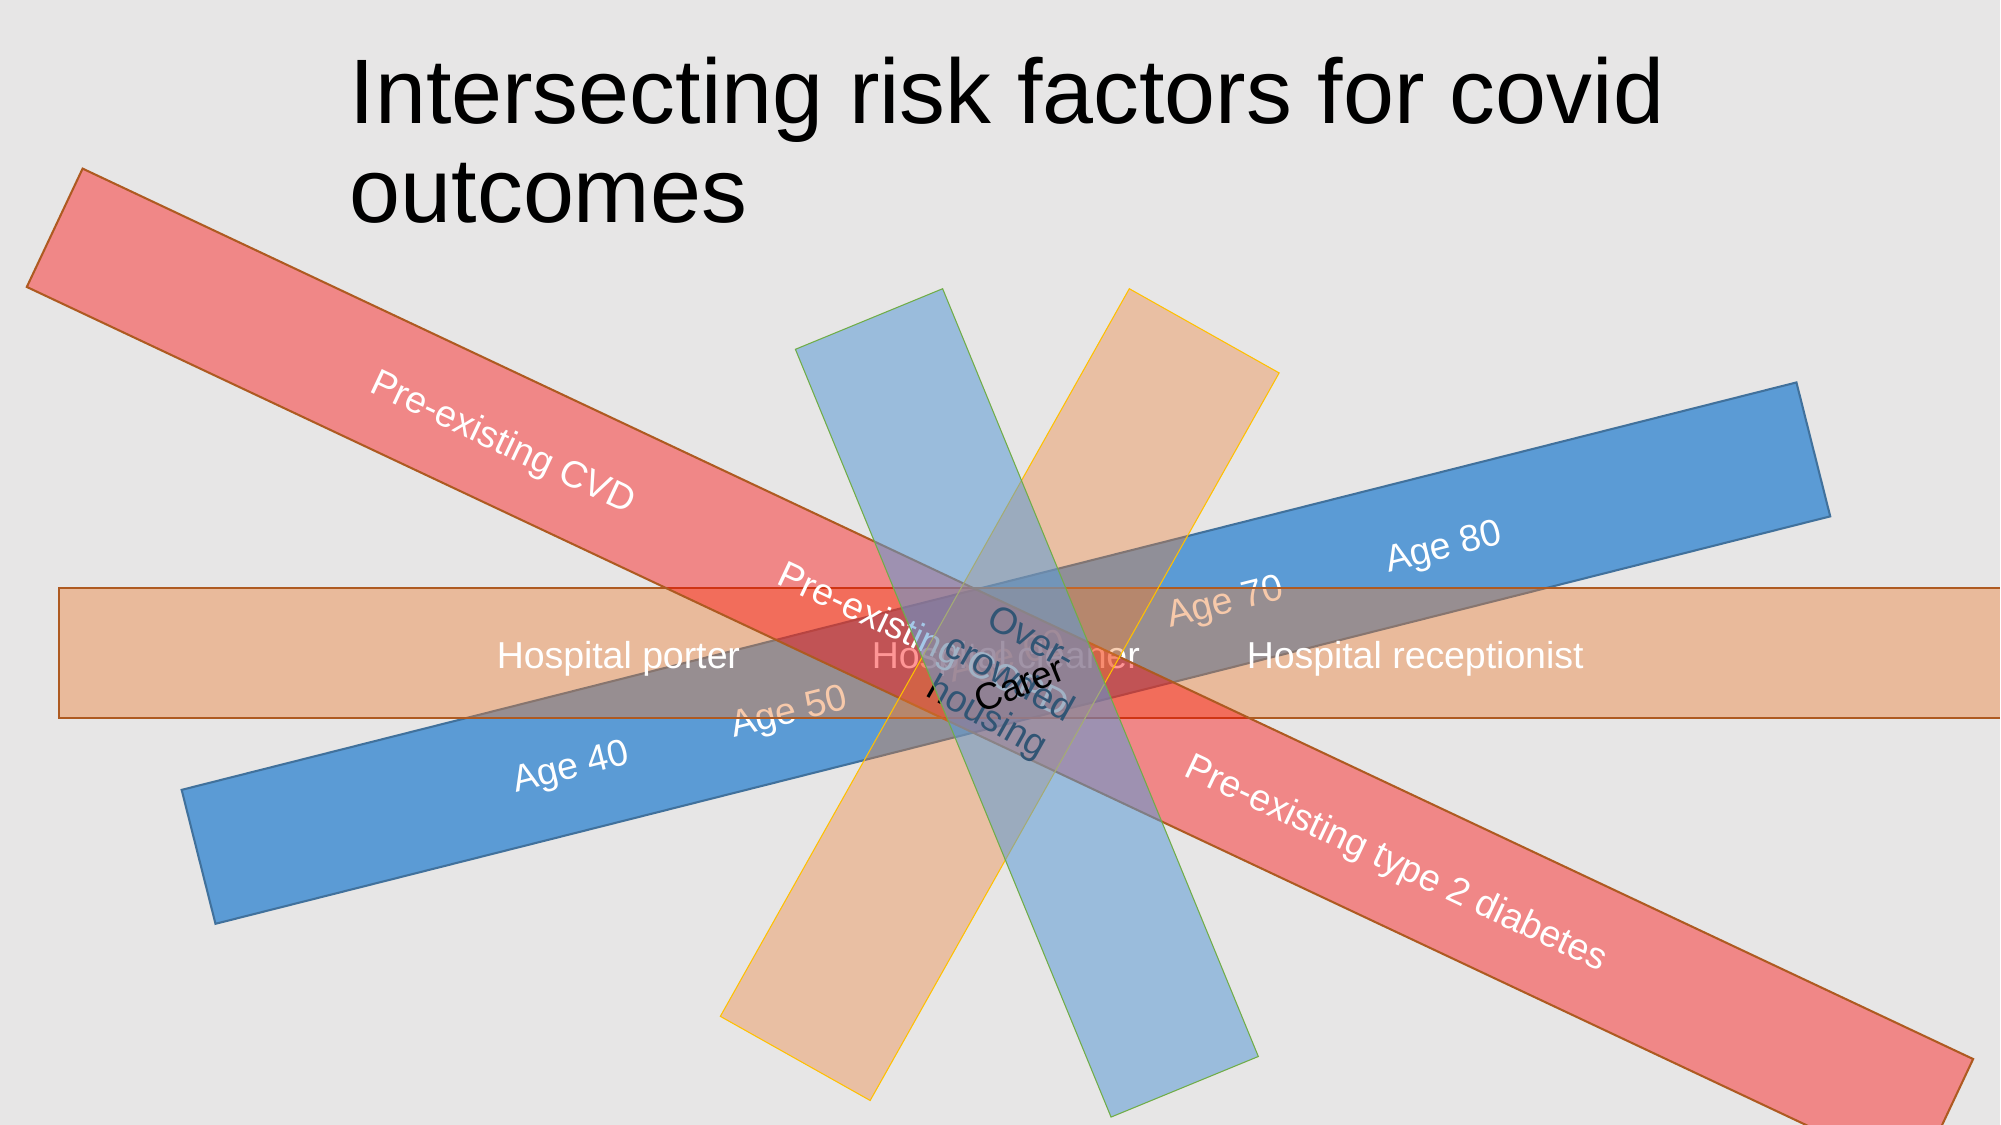

# Intersecting risk factors for covid outcomes
Over-crowded housing
Carer
Age 40		Age 50		Age 60		Age 70		Age 80
Hospital porter 		Hospital cleaner		Hospital receptionist
Pre-existing CVD			Pre-existing COPD		Pre-existing type 2 diabetes